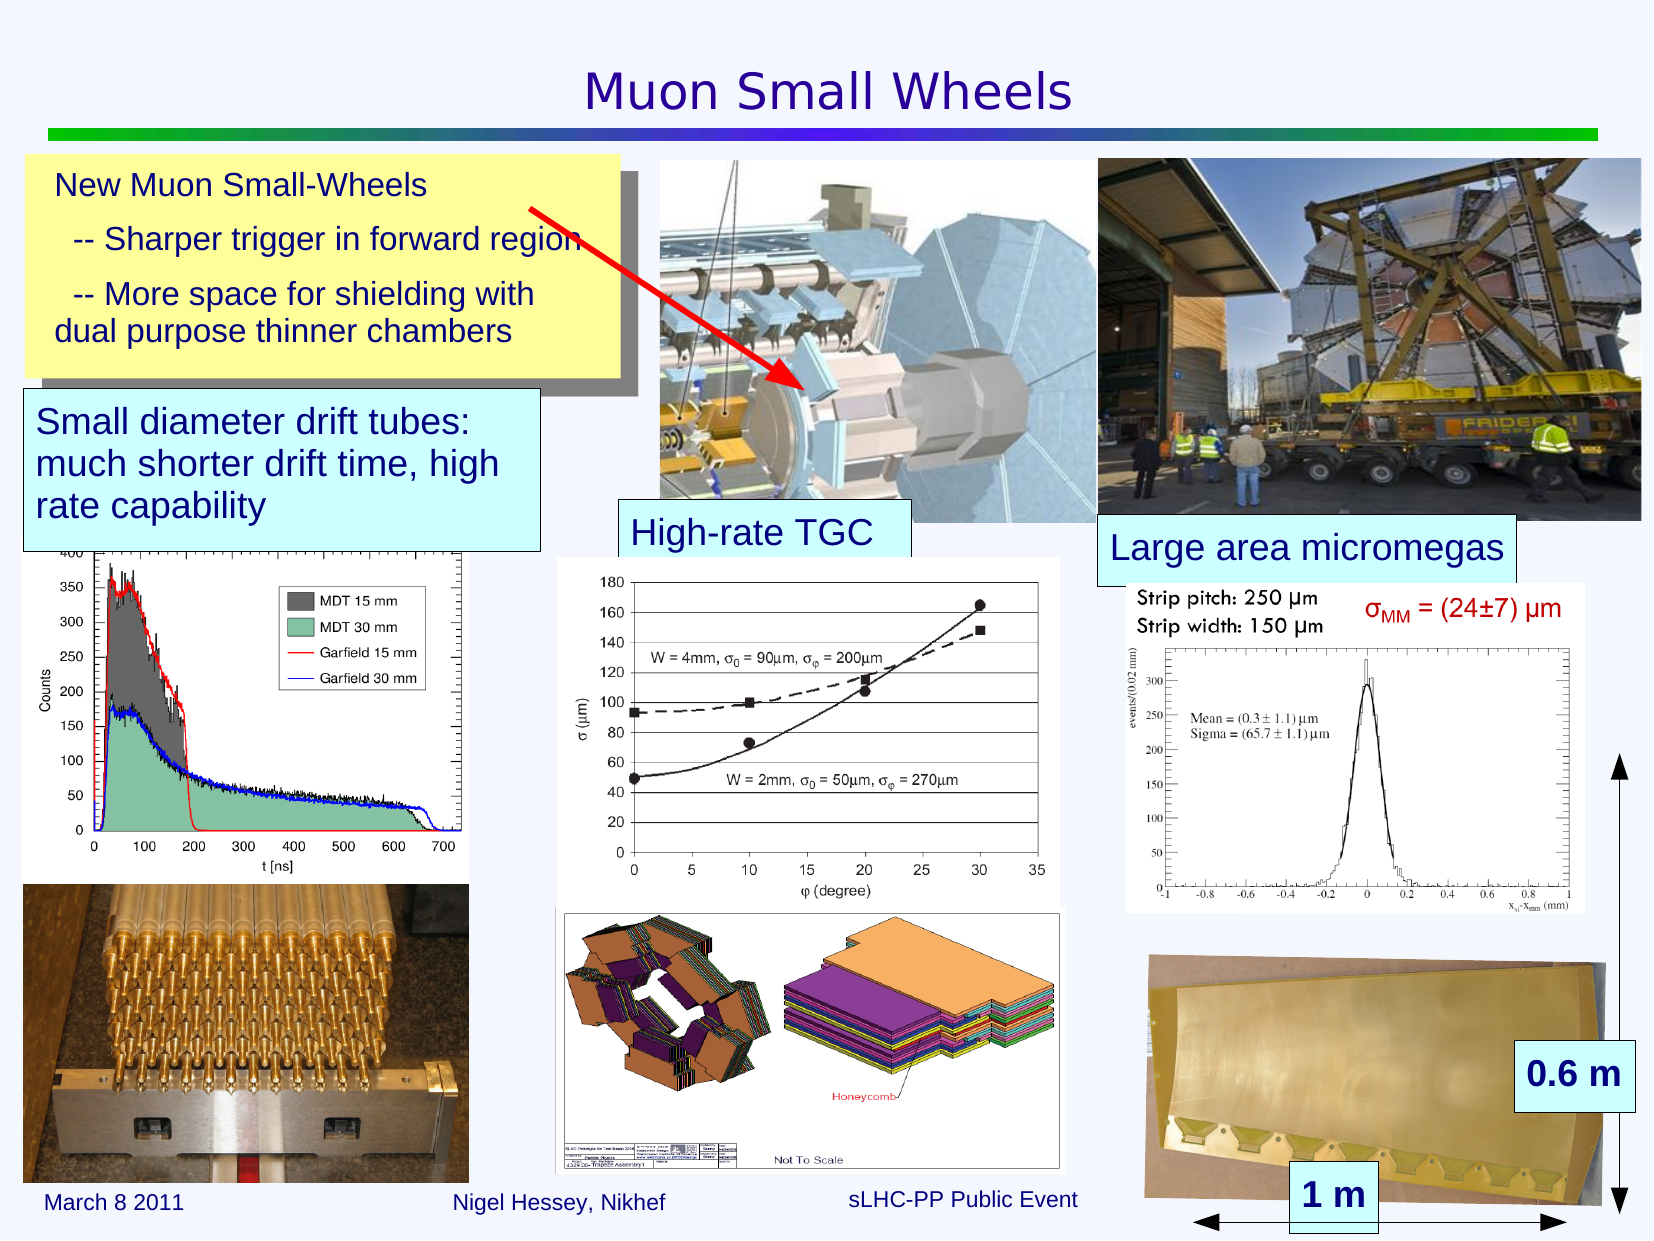

# Muon Small Wheels
New Muon Small-Wheels
 -- Sharper trigger in forward region
 -- More space for shielding with dual purpose thinner chambers
Small diameter drift tubes: much shorter drift time, high rate capability
High-rate TGC
Large area micromegas
0.6 m
1 m